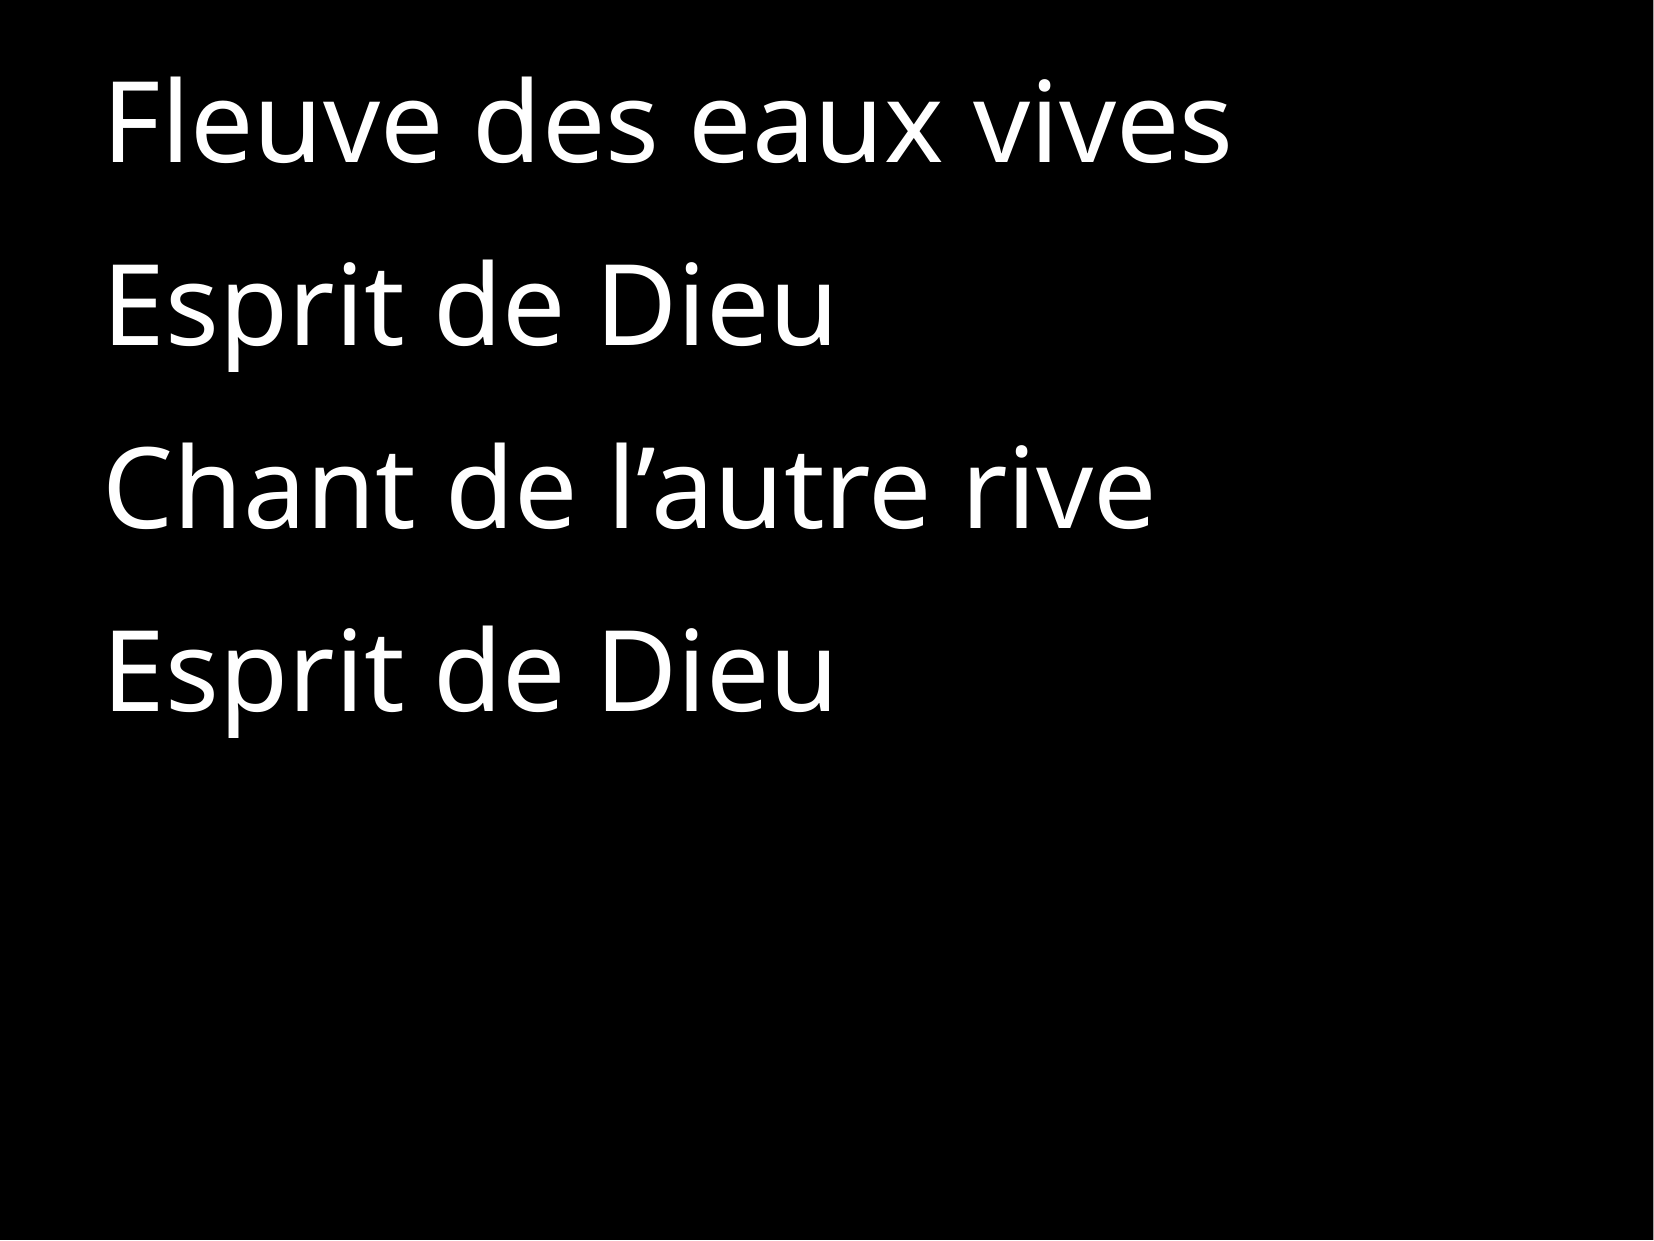

# Fleuve des eaux vives
Esprit de Dieu
Chant de l’autre rive
Esprit de Dieu